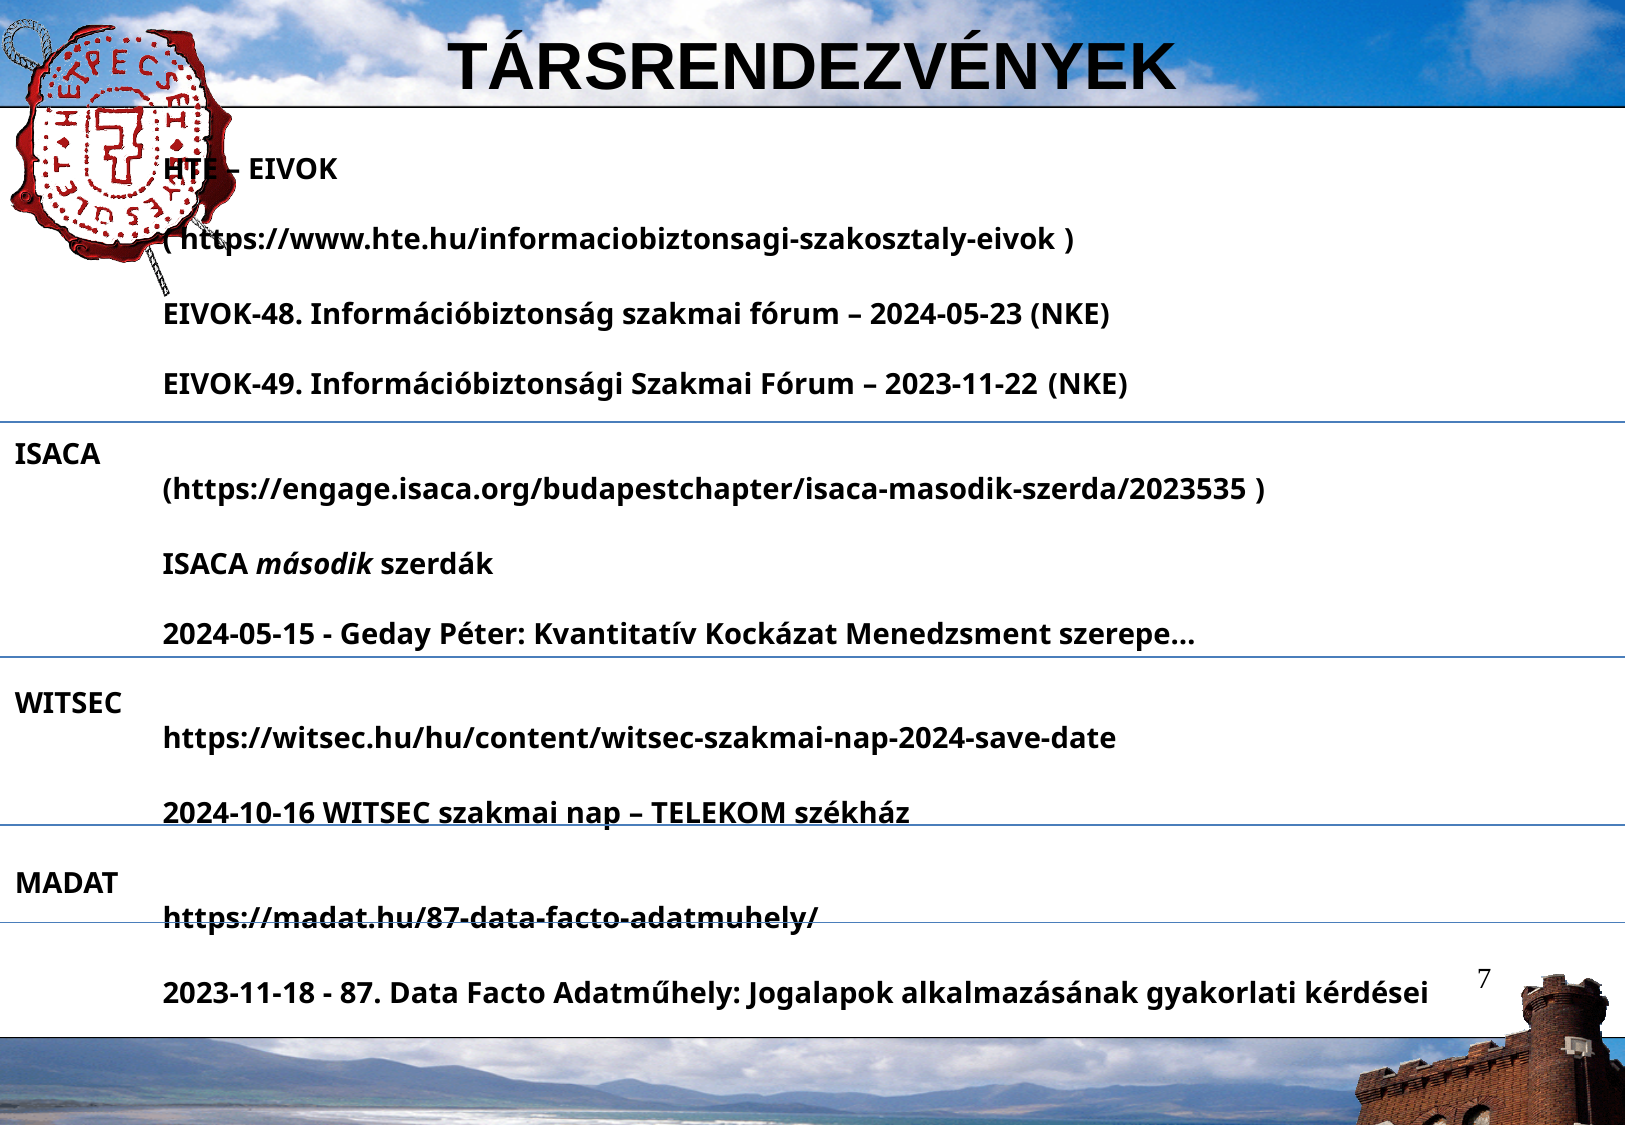

TÁRSRENDEZVÉNYEK
		HTE – EIVOK
		( https://www.hte.hu/informaciobiztonsagi-szakosztaly-eivok )
		EIVOK-48. Információbiztonság szakmai fórum – 2024-05-23 (NKE)
		EIVOK-49. Információbiztonsági Szakmai Fórum – 2023-11-22	(NKE)
ISACA
		(https://engage.isaca.org/budapestchapter/isaca-masodik-szerda/2023535 )
		ISACA második szerdák
		2024-05-15 - Geday Péter: Kvantitatív Kockázat Menedzsment szerepe…
WITSEC
		https://witsec.hu/hu/content/witsec-szakmai-nap-2024-save-date
		2024-10-16 WITSEC szakmai nap – TELEKOM székház
MADAT
		https://madat.hu/87-data-facto-adatmuhely/
		2023-11-18 - 87. Data Facto Adatműhely: Jogalapok alkalmazásának gyakorlati kérdései